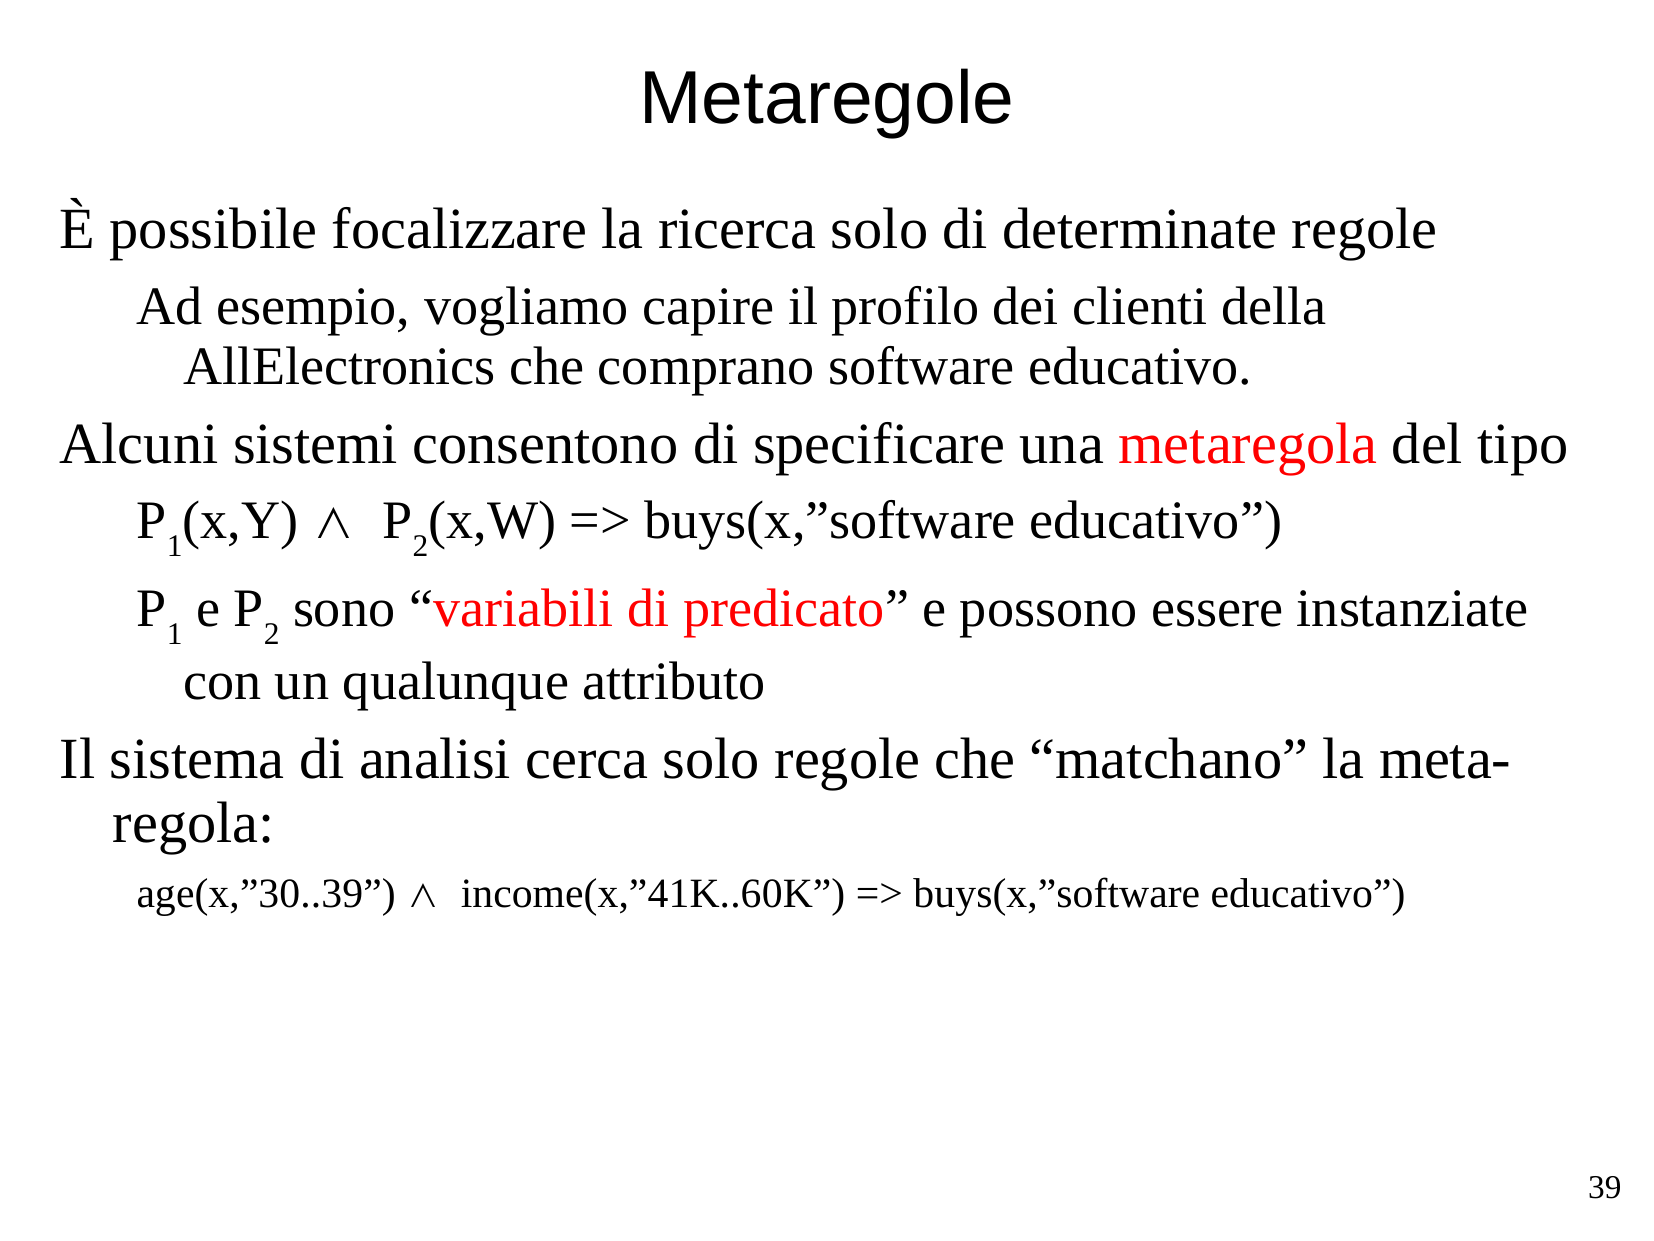

# Metaregole
È possibile focalizzare la ricerca solo di determinate regole
Ad esempio, vogliamo capire il profilo dei clienti della AllElectronics che comprano software educativo.
Alcuni sistemi consentono di specificare una metaregola del tipo
P1(x,Y) ∧ P2(x,W) => buys(x,”software educativo”)
P1 e P2 sono “variabili di predicato” e possono essere instanziate con un qualunque attributo
Il sistema di analisi cerca solo regole che “matchano” la meta-regola:
age(x,”30..39”) ∧ income(x,”41K..60K”) => buys(x,”software educativo”)